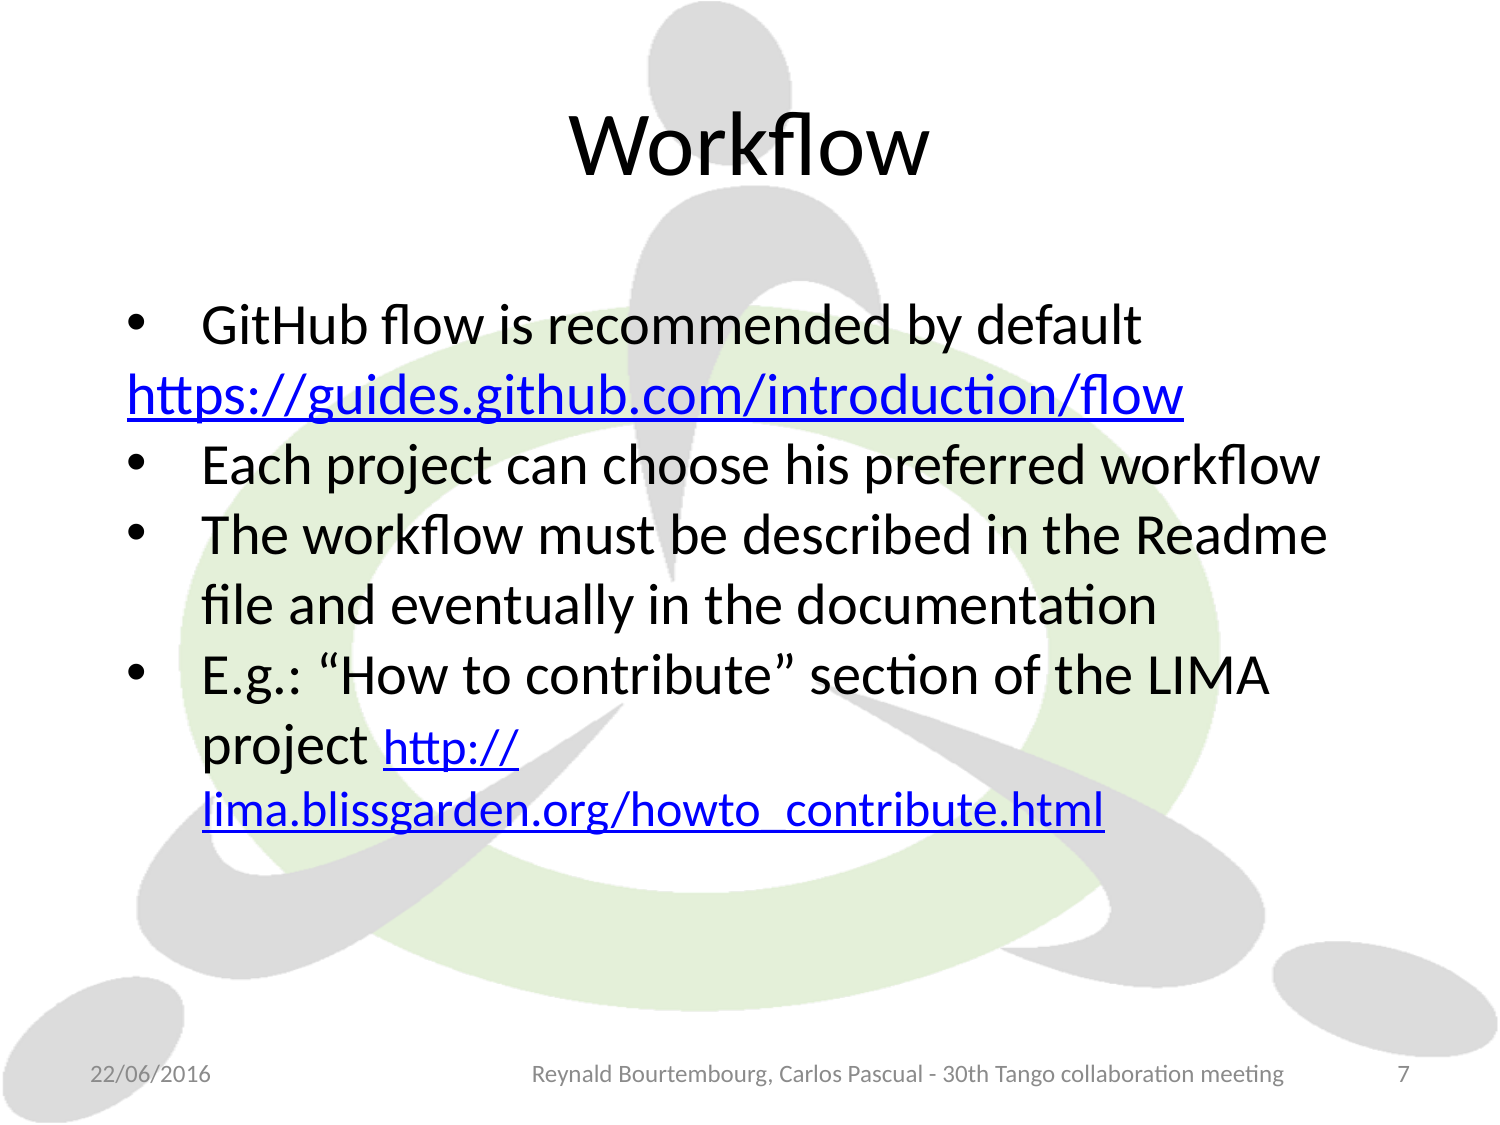

# Workflow
GitHub flow is recommended by default
https://guides.github.com/introduction/flow
Each project can choose his preferred workflow
The workflow must be described in the Readme file and eventually in the documentation
E.g.: “How to contribute” section of the LIMA project http://lima.blissgarden.org/howto_contribute.html
22/06/2016
Reynald Bourtembourg, Carlos Pascual - 30th Tango collaboration meeting